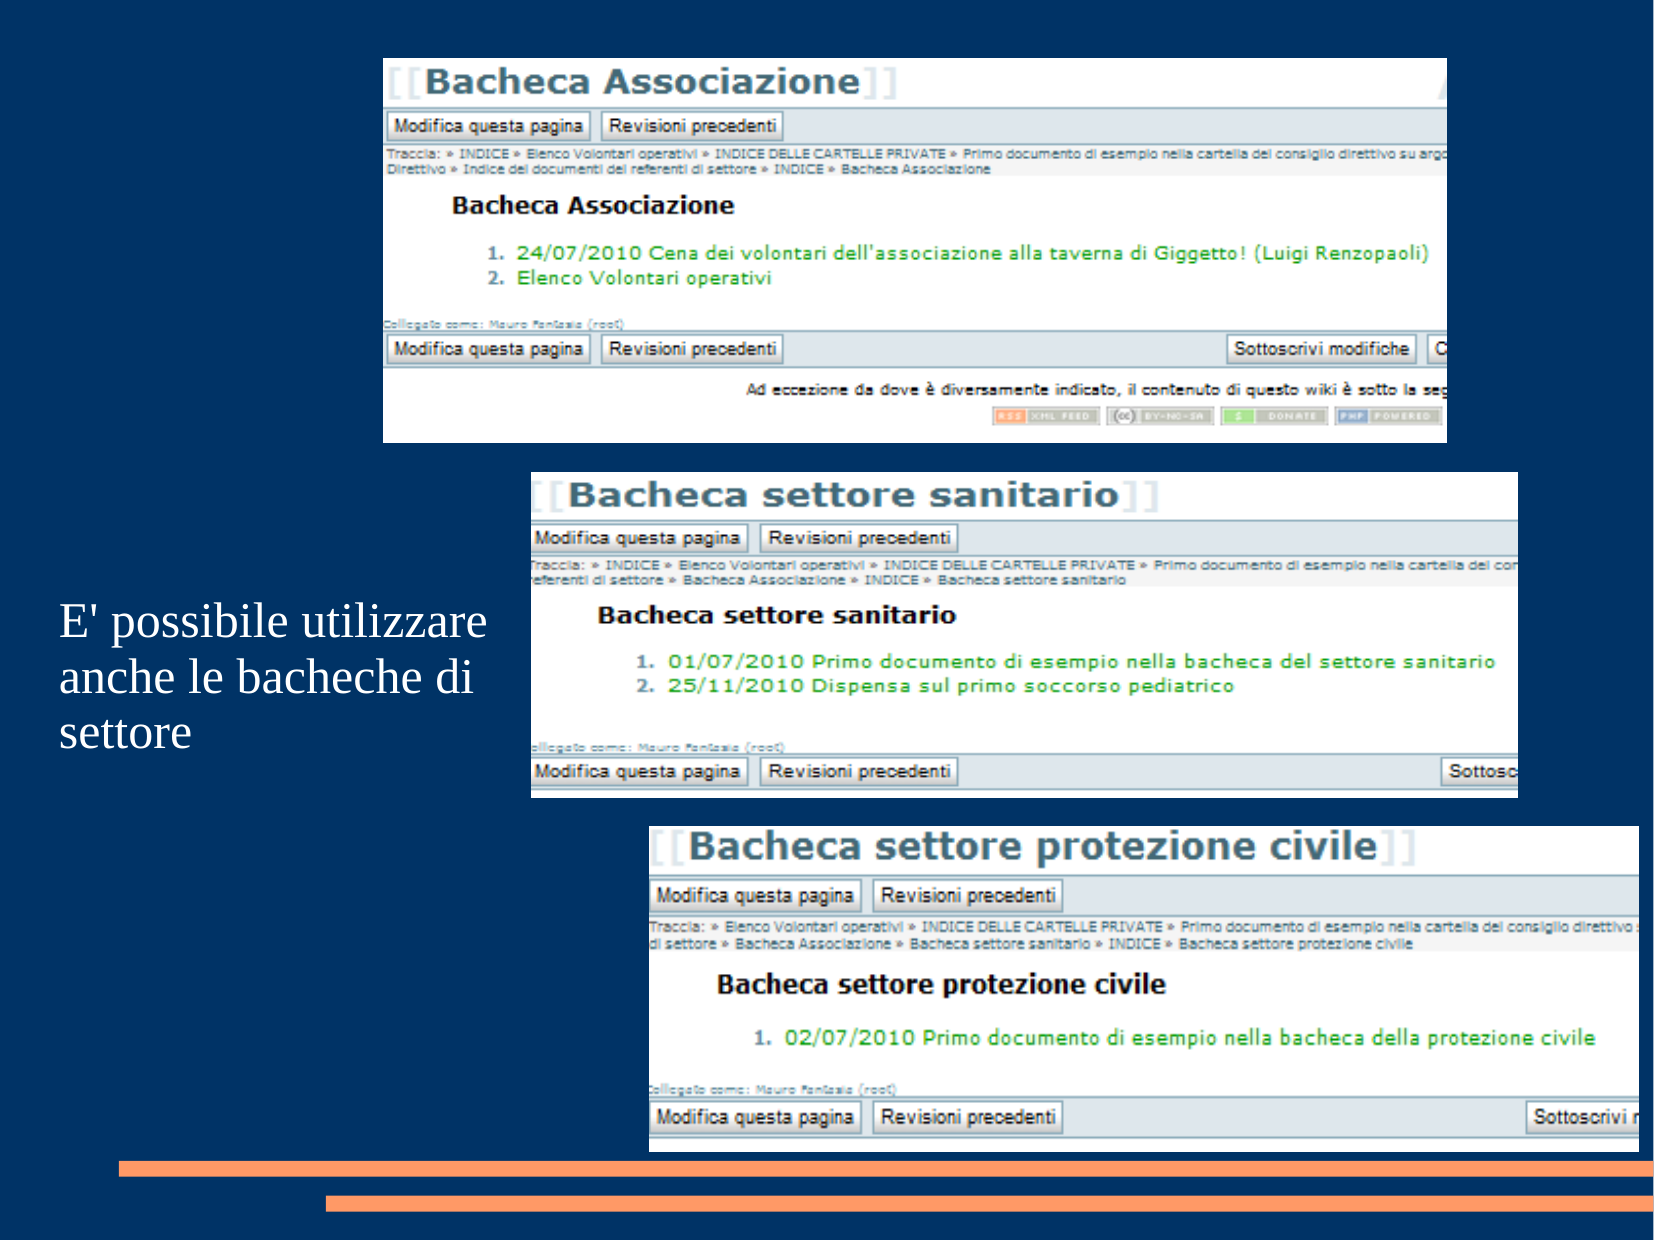

E' possibile utilizzare anche le bacheche di settore